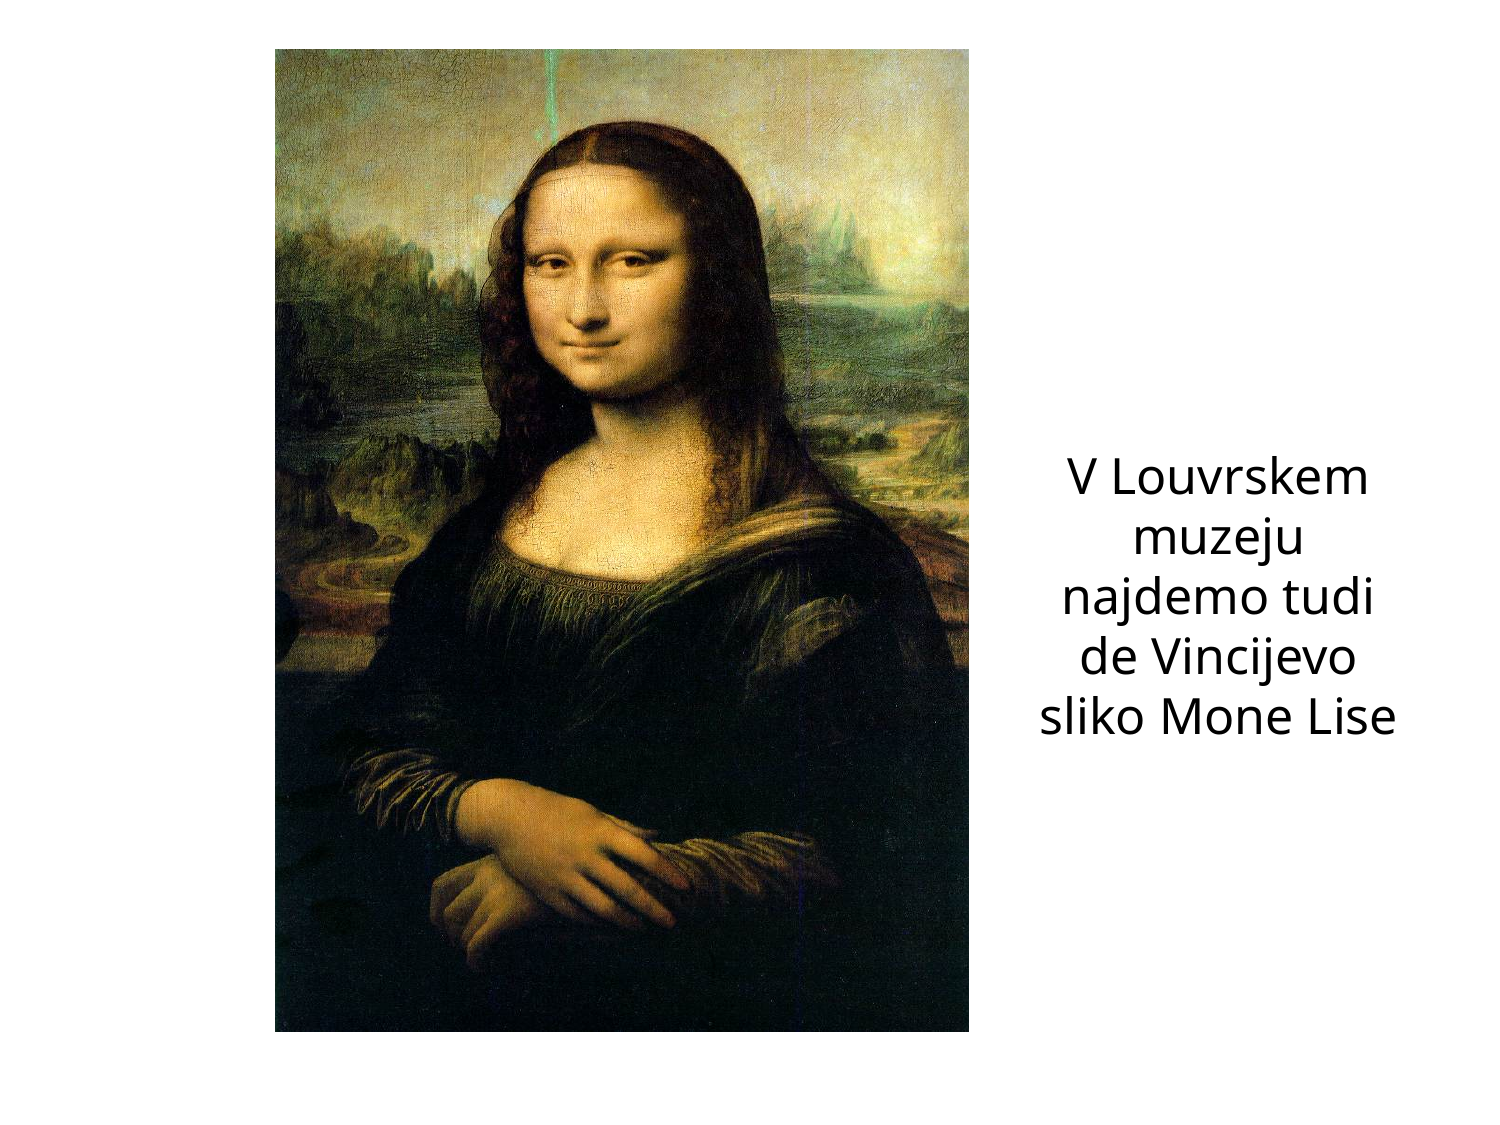

V Louvrskem muzeju najdemo tudi de Vincijevo sliko Mone Lise